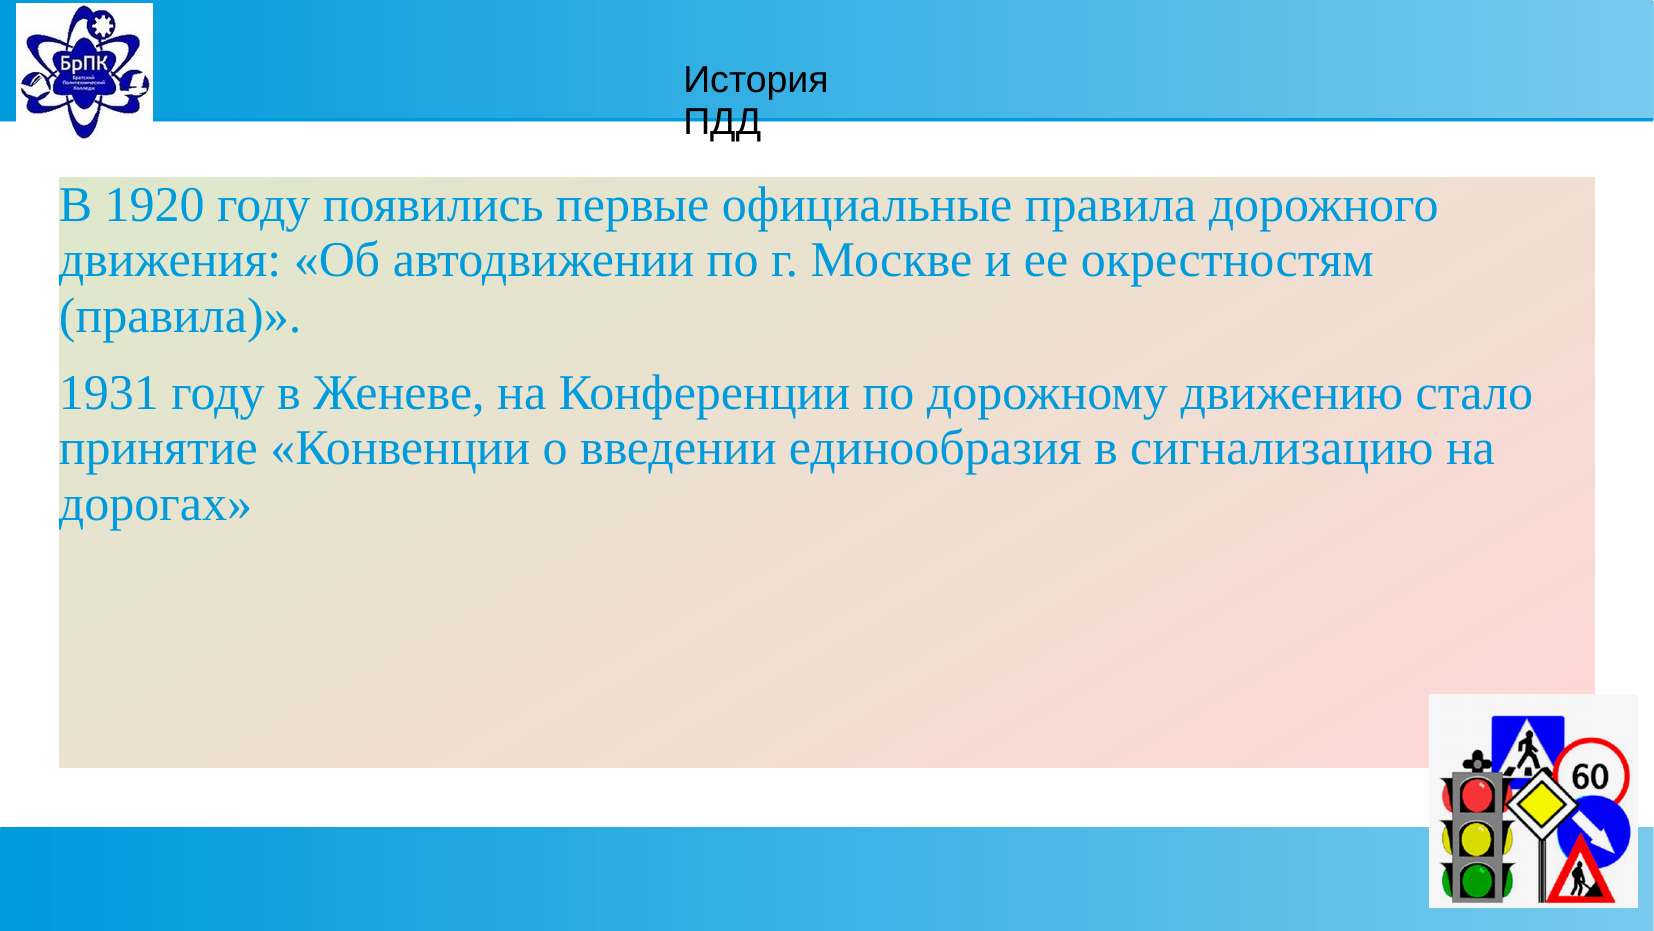

История ПДД
# В 1920 году появились первые официальные правила дорожного движения: «Об автодвижении по г. Москве и ее окрестностям (правила)».
1931 году в Женеве, на Конференции по дорожному движению стало принятие «Конвенции о введении единообразия в сигнализацию на дорогах»
7